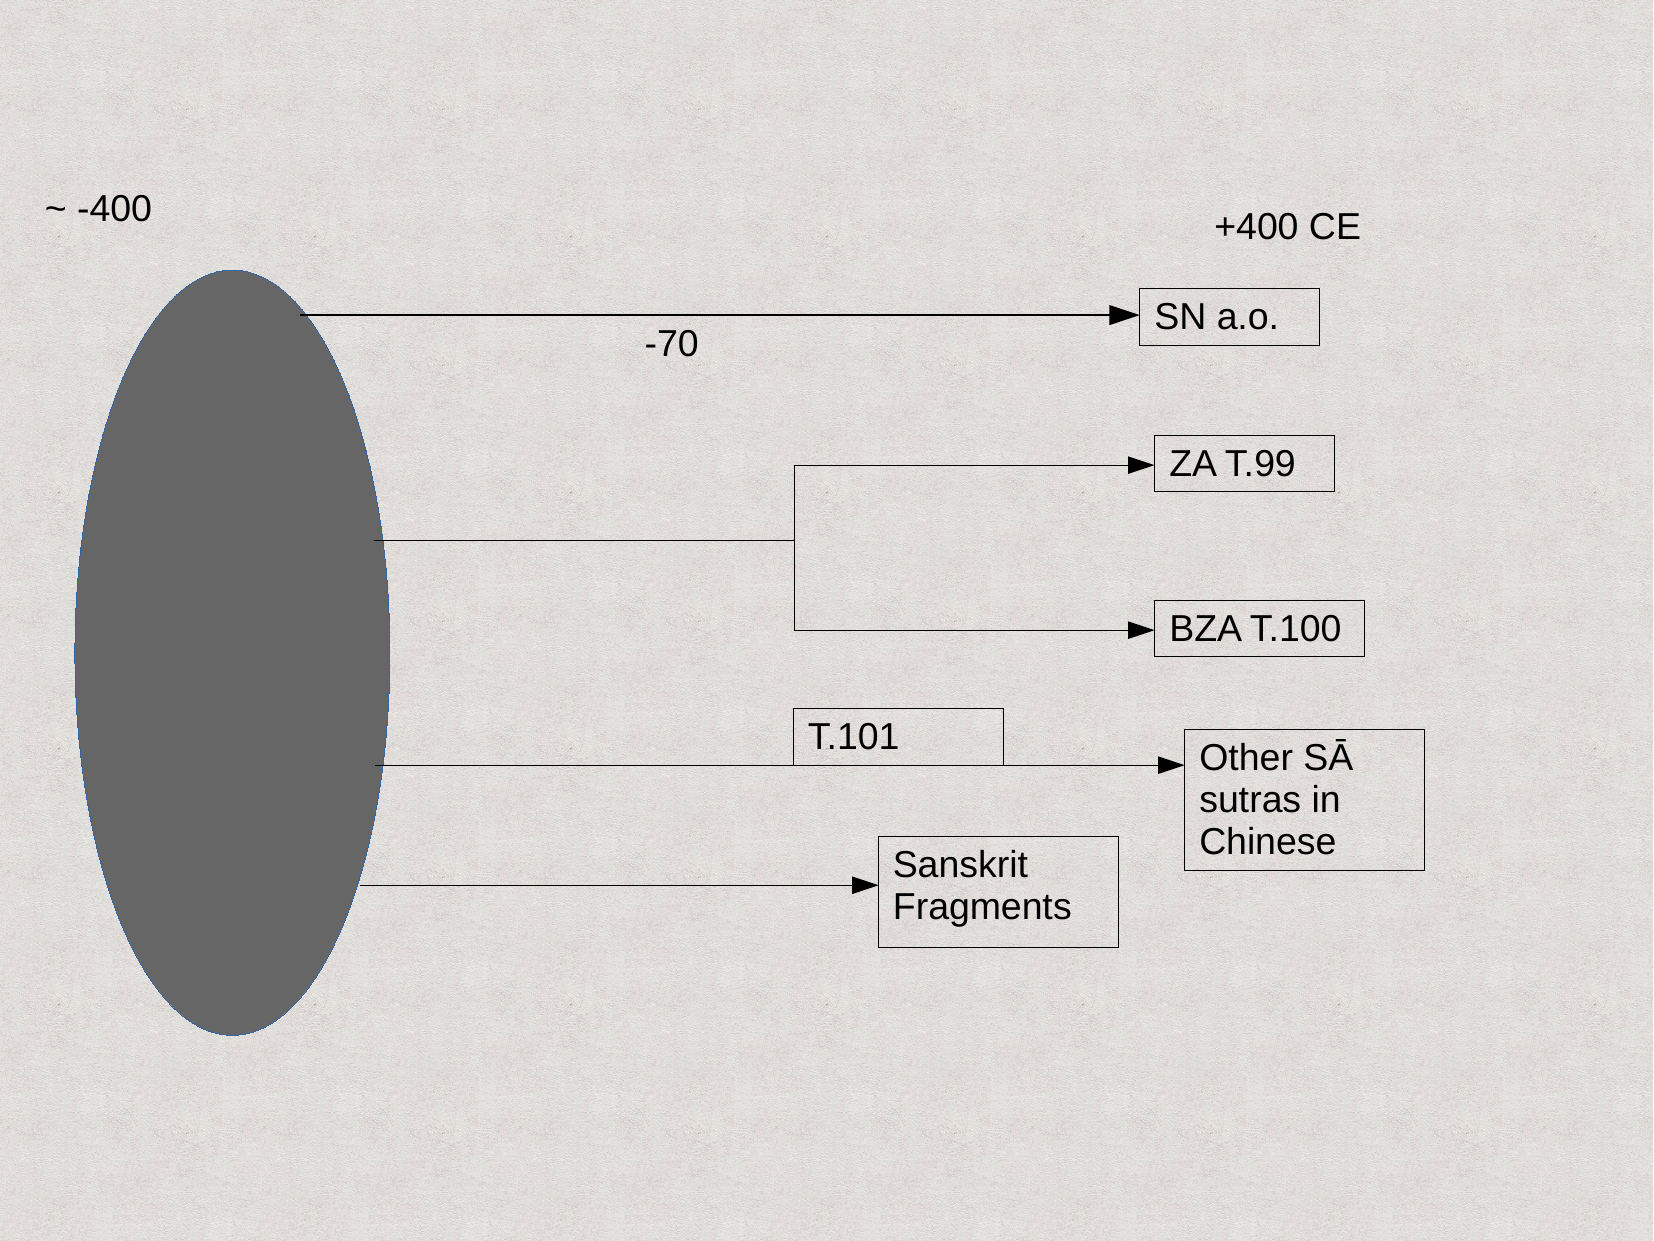

~ -400
+400 CE
SN a.o.
-70
ZA T.99
BZA T.100
T.101
Other SĀ sutras in Chinese
Sanskrit
Fragments